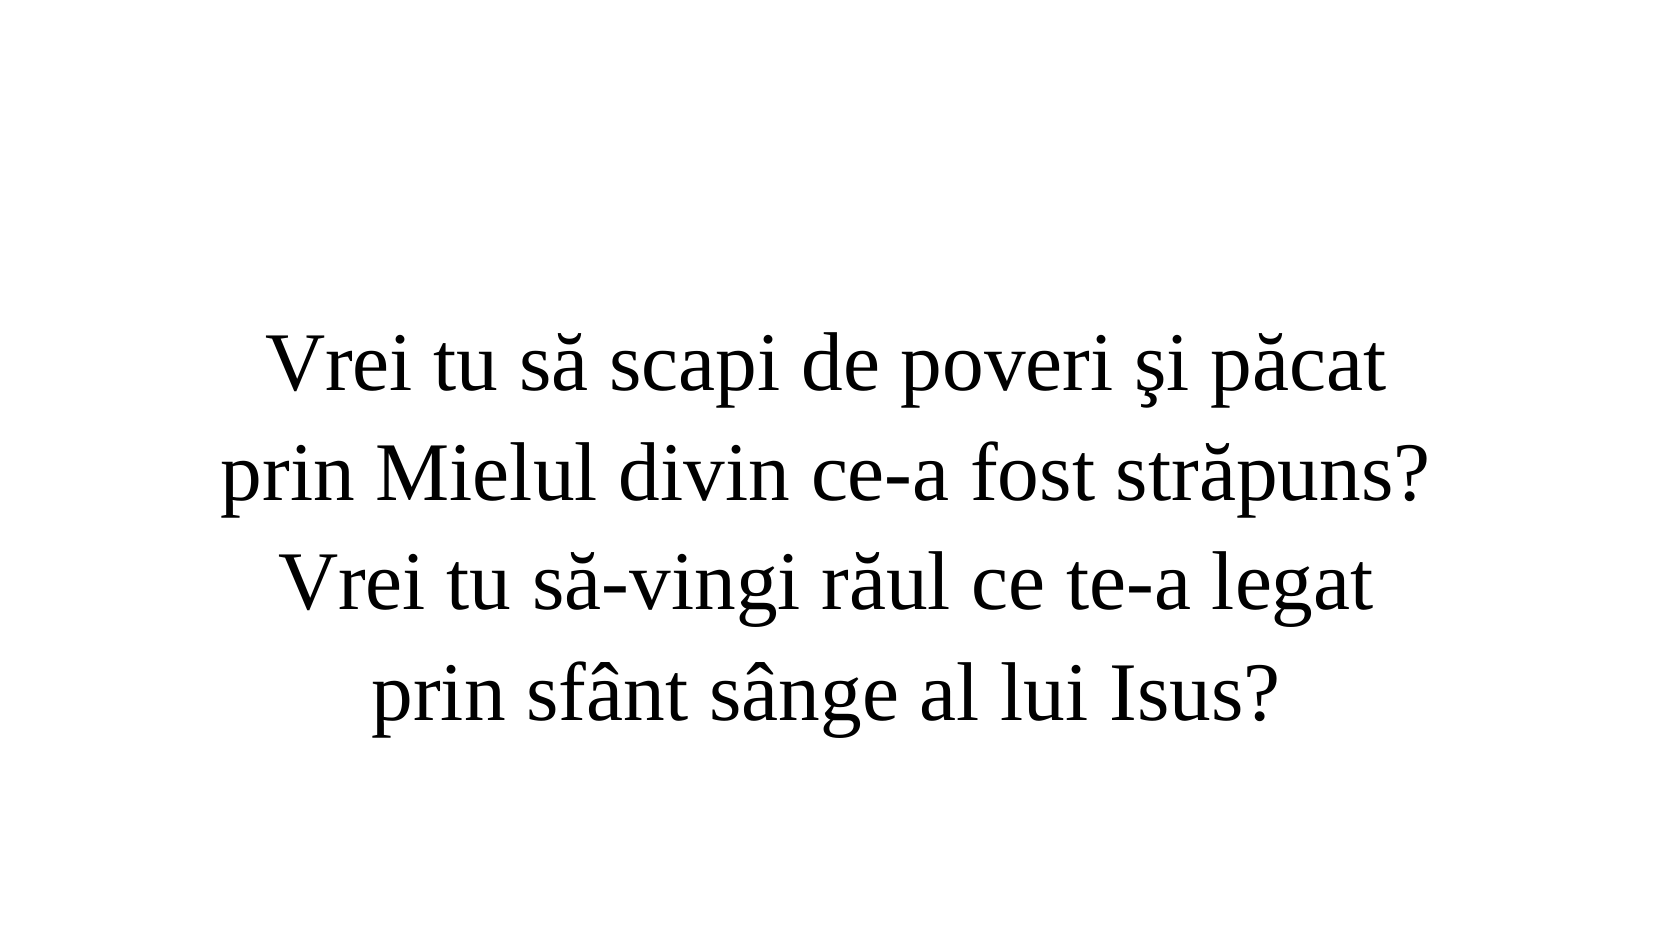

# Vrei tu să scapi de poveri şi păcat
prin Mielul divin ce-a fost străpuns?
Vrei tu să-vingi răul ce te-a legat
prin sfânt sânge al lui Isus?